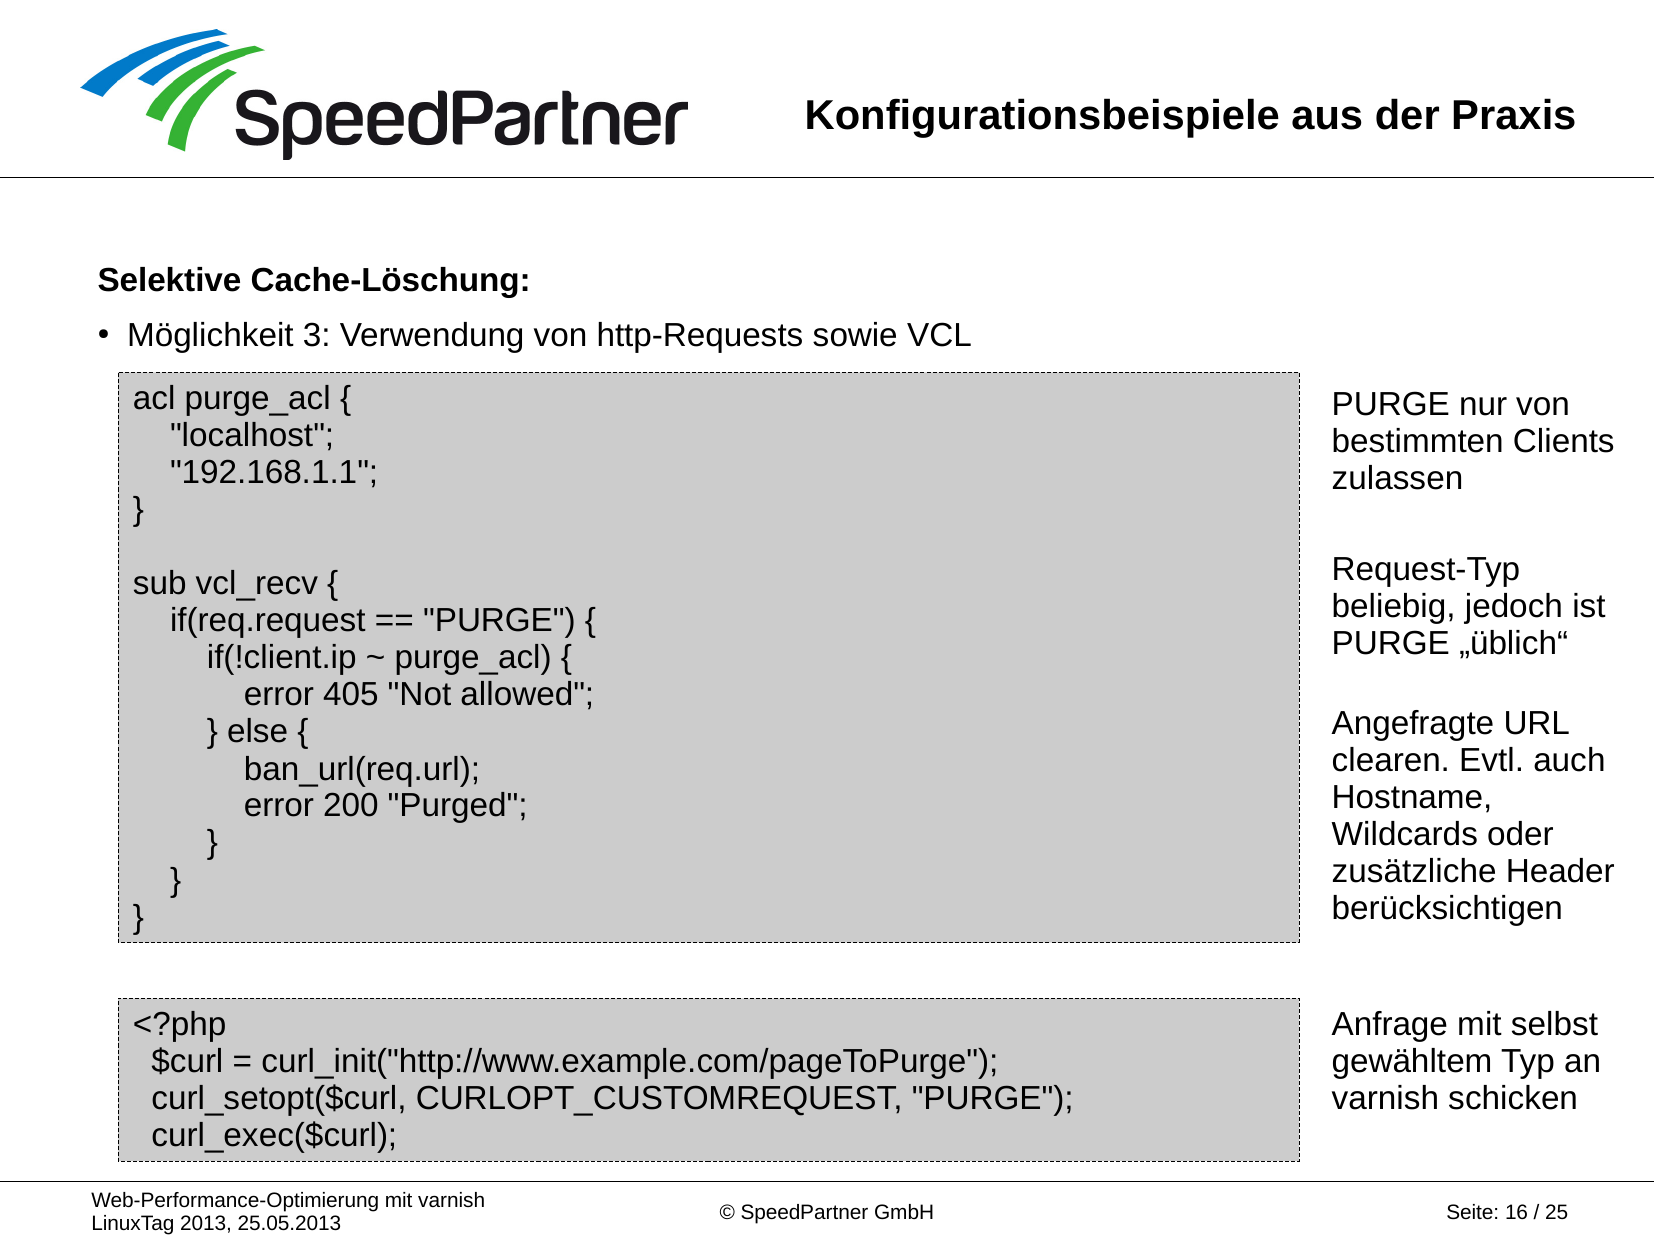

# Konfigurationsbeispiele aus der Praxis
Selektive Cache-Löschung:
Möglichkeit 3: Verwendung von http-Requests sowie VCL
...
acl purge_acl {
 "localhost";
 "192.168.1.1";
}
sub vcl_recv {
 if(req.request == "PURGE") {
 if(!client.ip ~ purge_acl) {
 error 405 "Not allowed";
 } else {
 ban_url(req.url);
 error 200 "Purged";
 }
 }
}
PURGE nur von
bestimmten Clients zulassen
Request-Typ beliebig, jedoch ist PURGE „üblich“
Angefragte URL clearen. Evtl. auch Hostname, Wildcards oder zusätzliche Header berücksichtigen
Anfrage mit selbst gewähltem Typ an varnish schicken
<?php
 $curl = curl_init("http://www.example.com/pageToPurge");
 curl_setopt($curl, CURLOPT_CUSTOMREQUEST, "PURGE");
 curl_exec($curl);